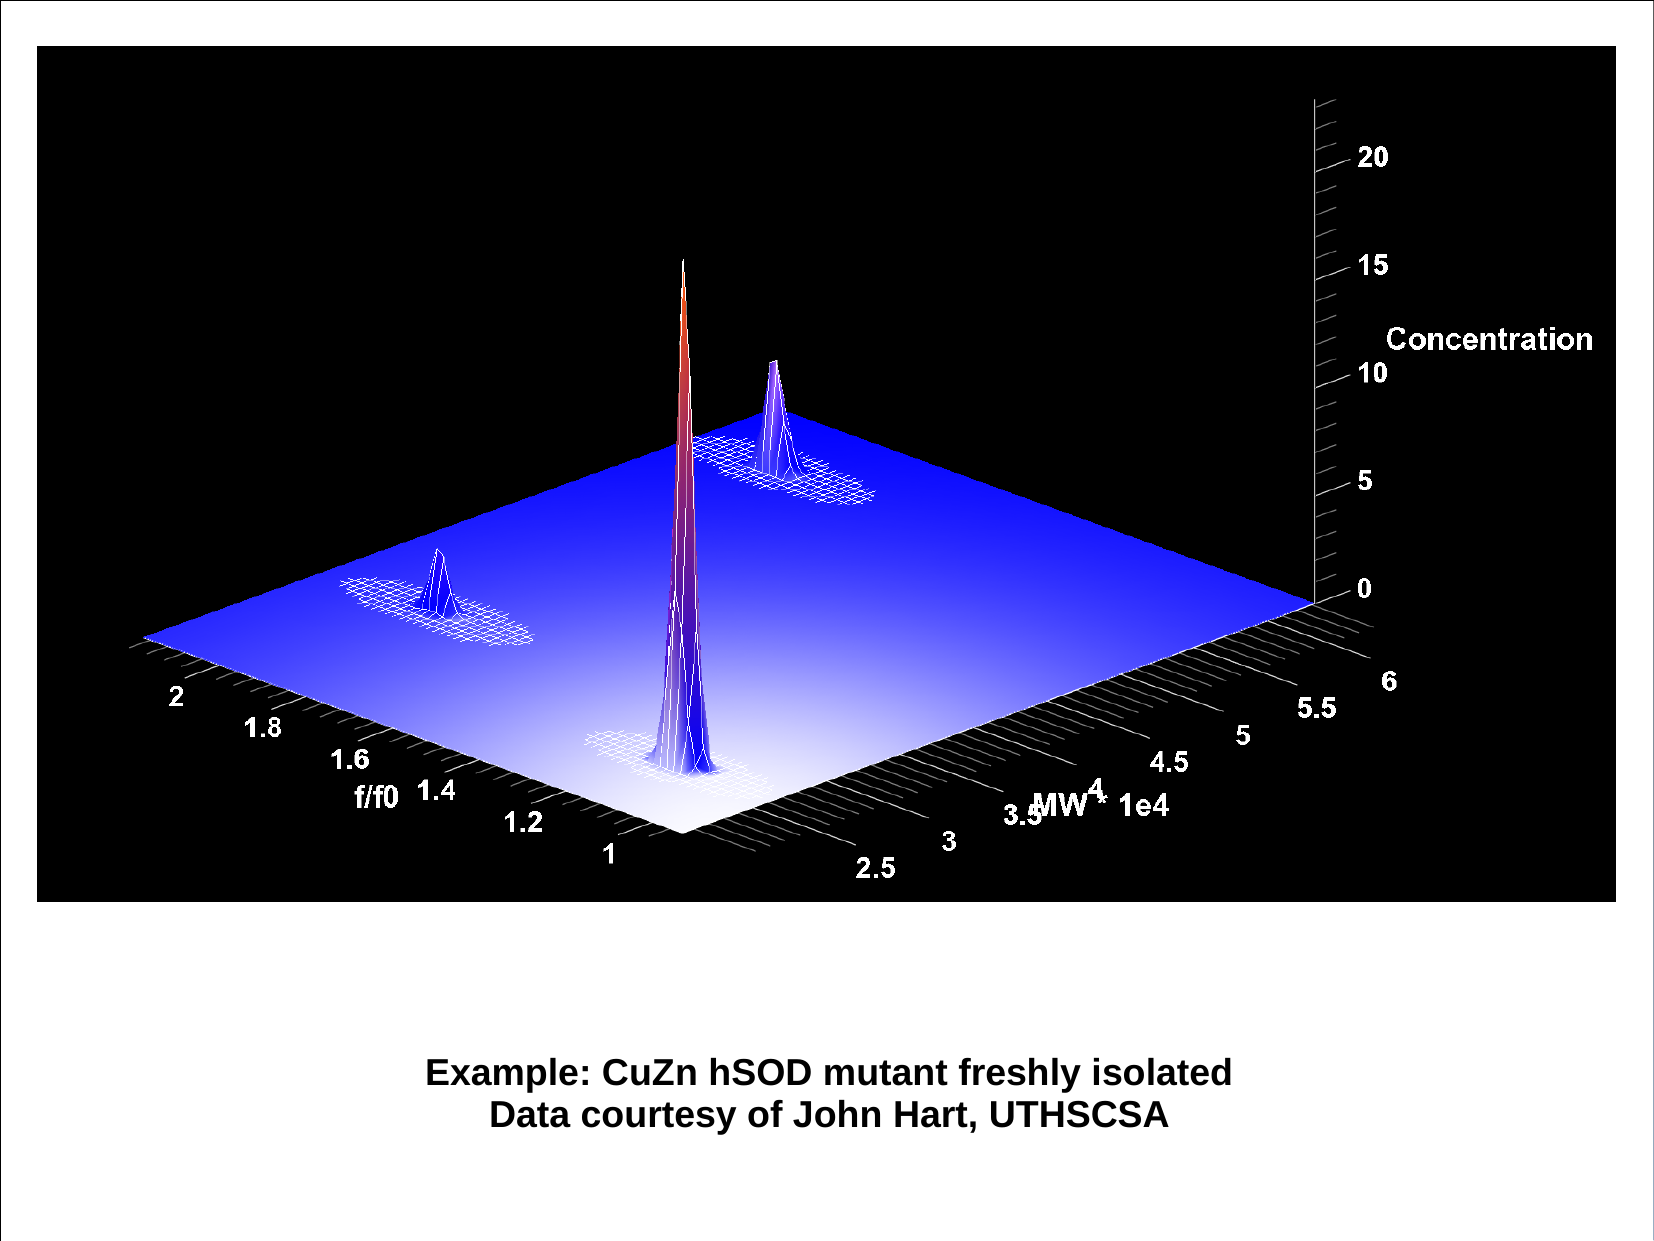

Example: CuZn hSOD mutant freshly isolated
Data courtesy of John Hart, UTHSCSA